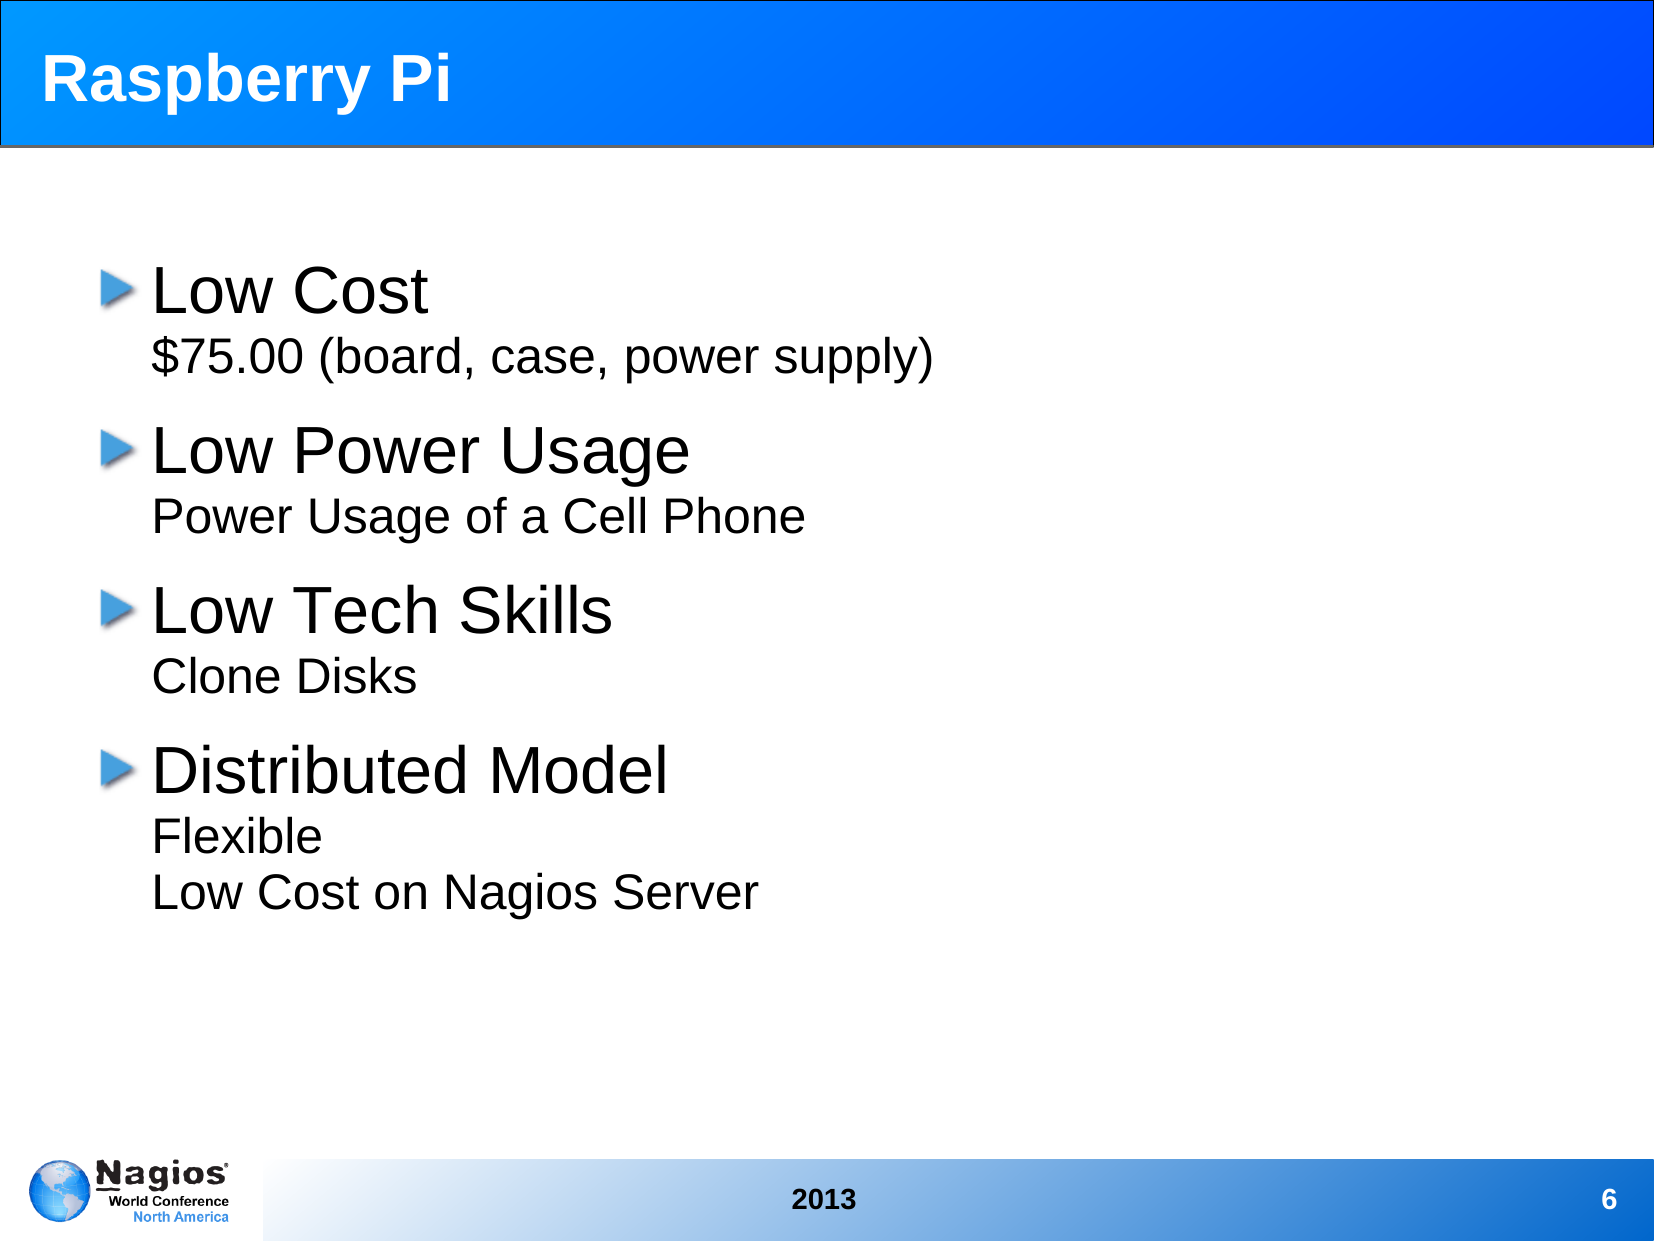

# Raspberry Pi
Low Cost
$75.00 (board, case, power supply)
Low Power Usage
Power Usage of a Cell Phone
Low Tech Skills
Clone Disks
Distributed Model
Flexible
Low Cost on Nagios Server
2011
6